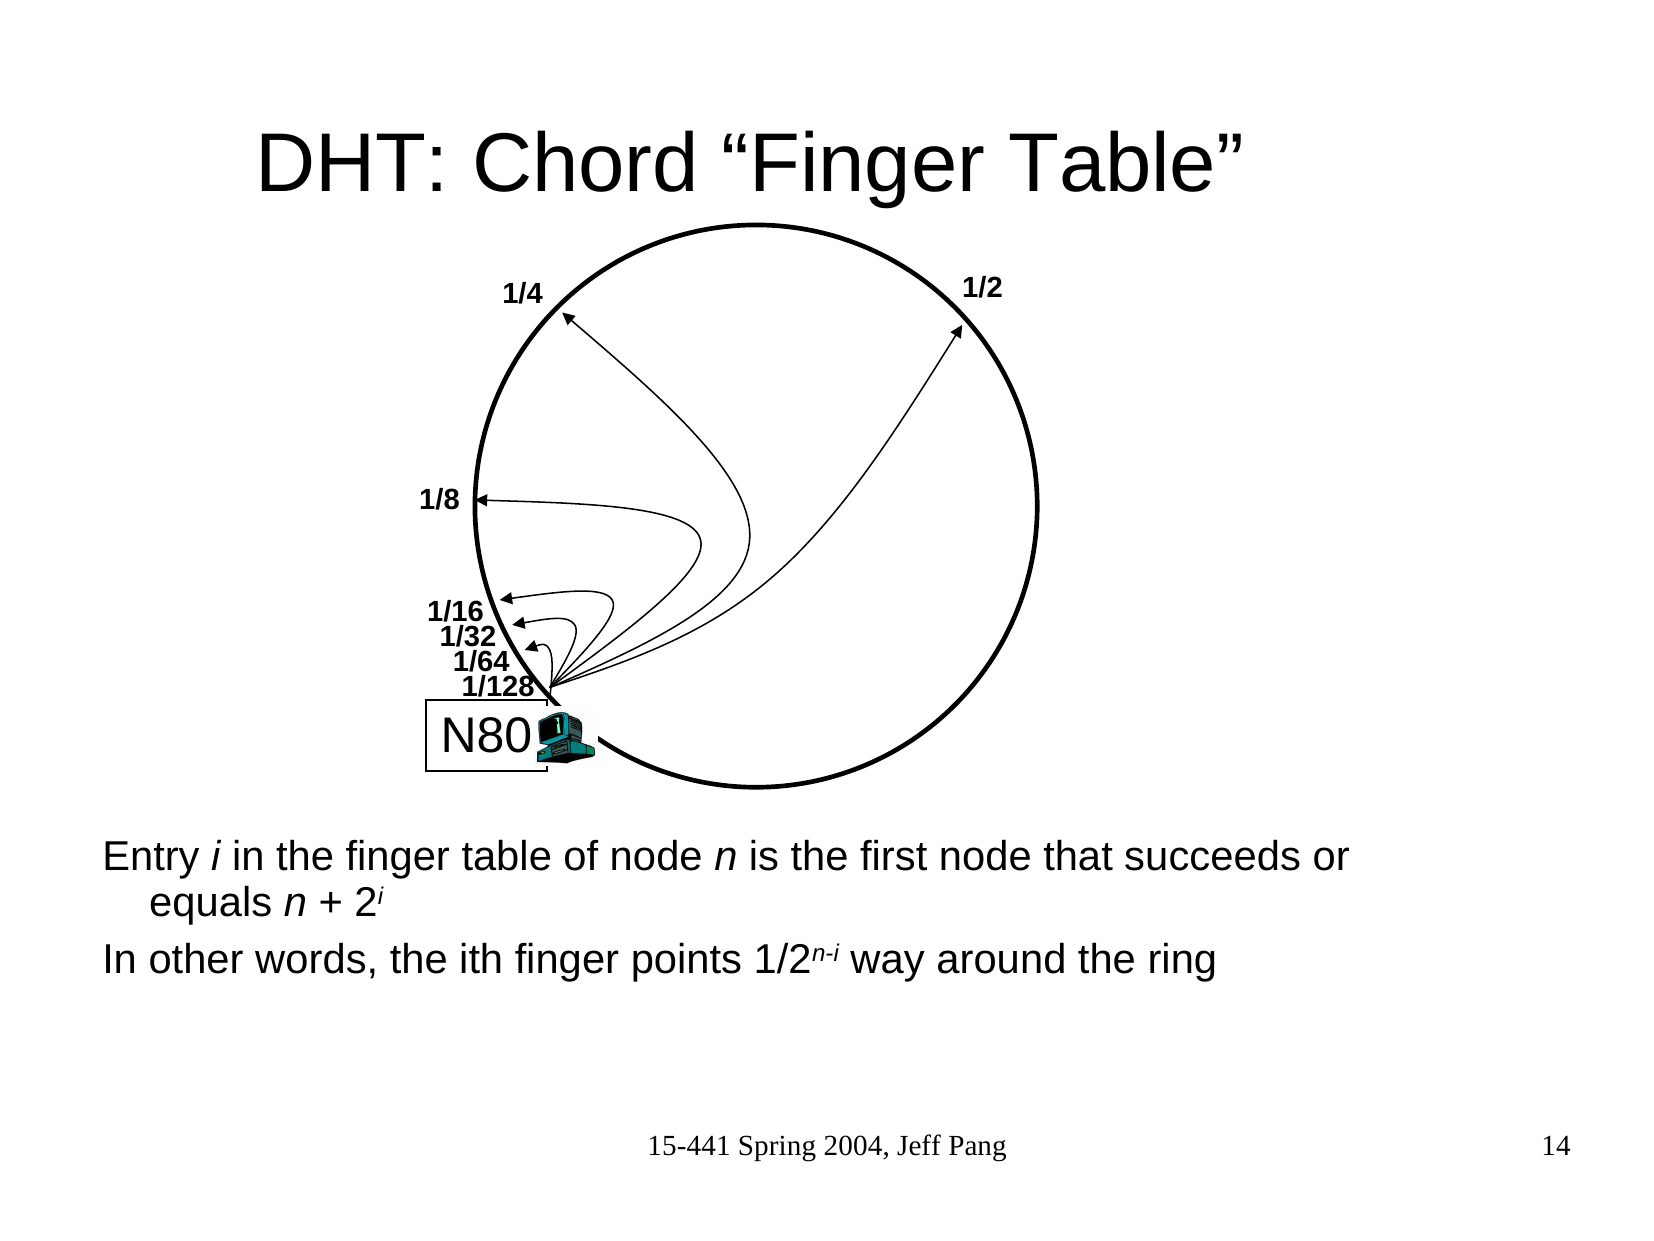

# DHT: Chord “Finger Table”
1/2
1/4
1/8
1/16
1/32
1/64
1/128
N80
Entry i in the finger table of node n is the first node that succeeds or equals n + 2i
In other words, the ith finger points 1/2n-i way around the ring
15-441 Spring 2004, Jeff Pang
14